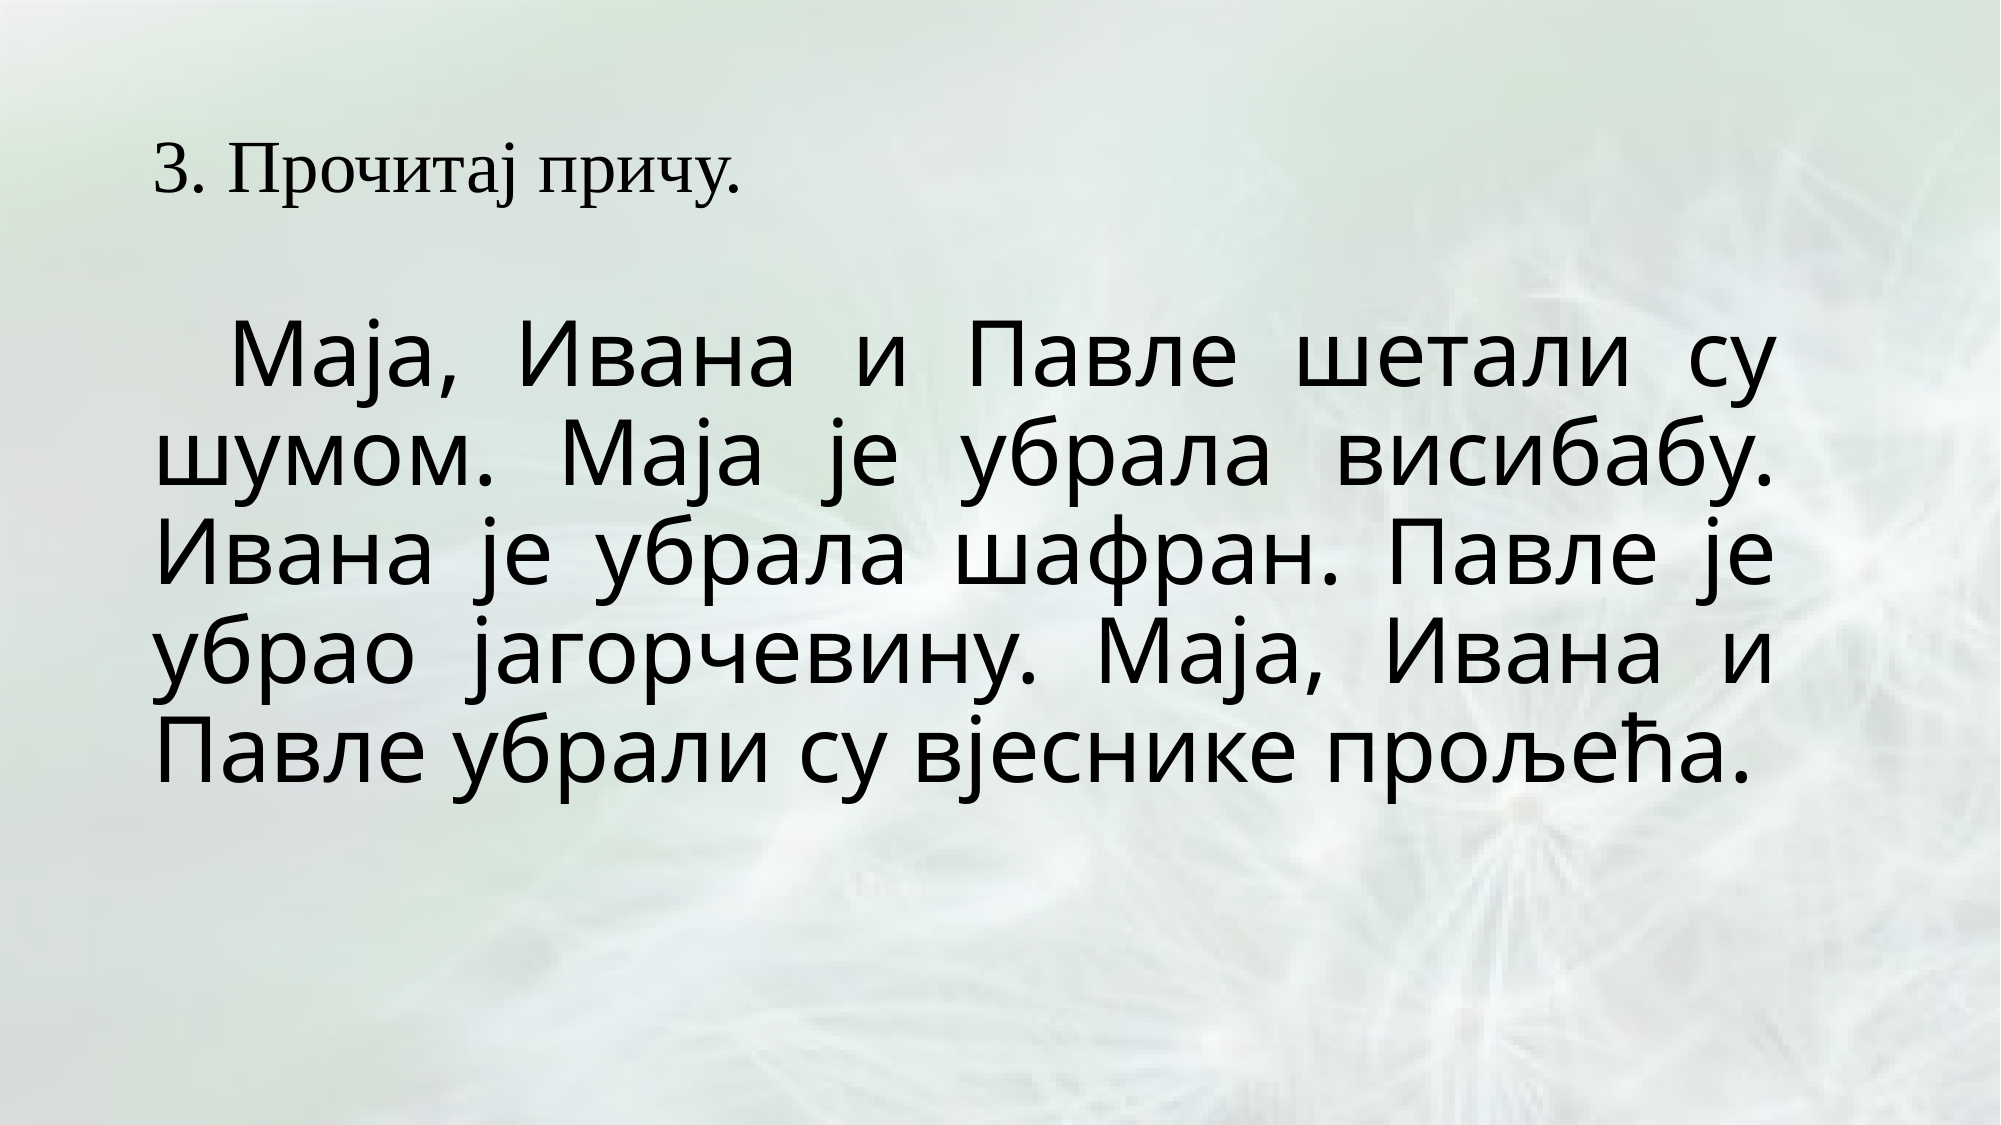

# 3. Прочитај причу.
	Маја, Ивана и Павле шетали су шумом. Маја је убрала висибабу. Ивана је убрала шафран. Павле је убрао јагорчевину. Maja, Ивана и Павле убрали су вјеснике прољећа.